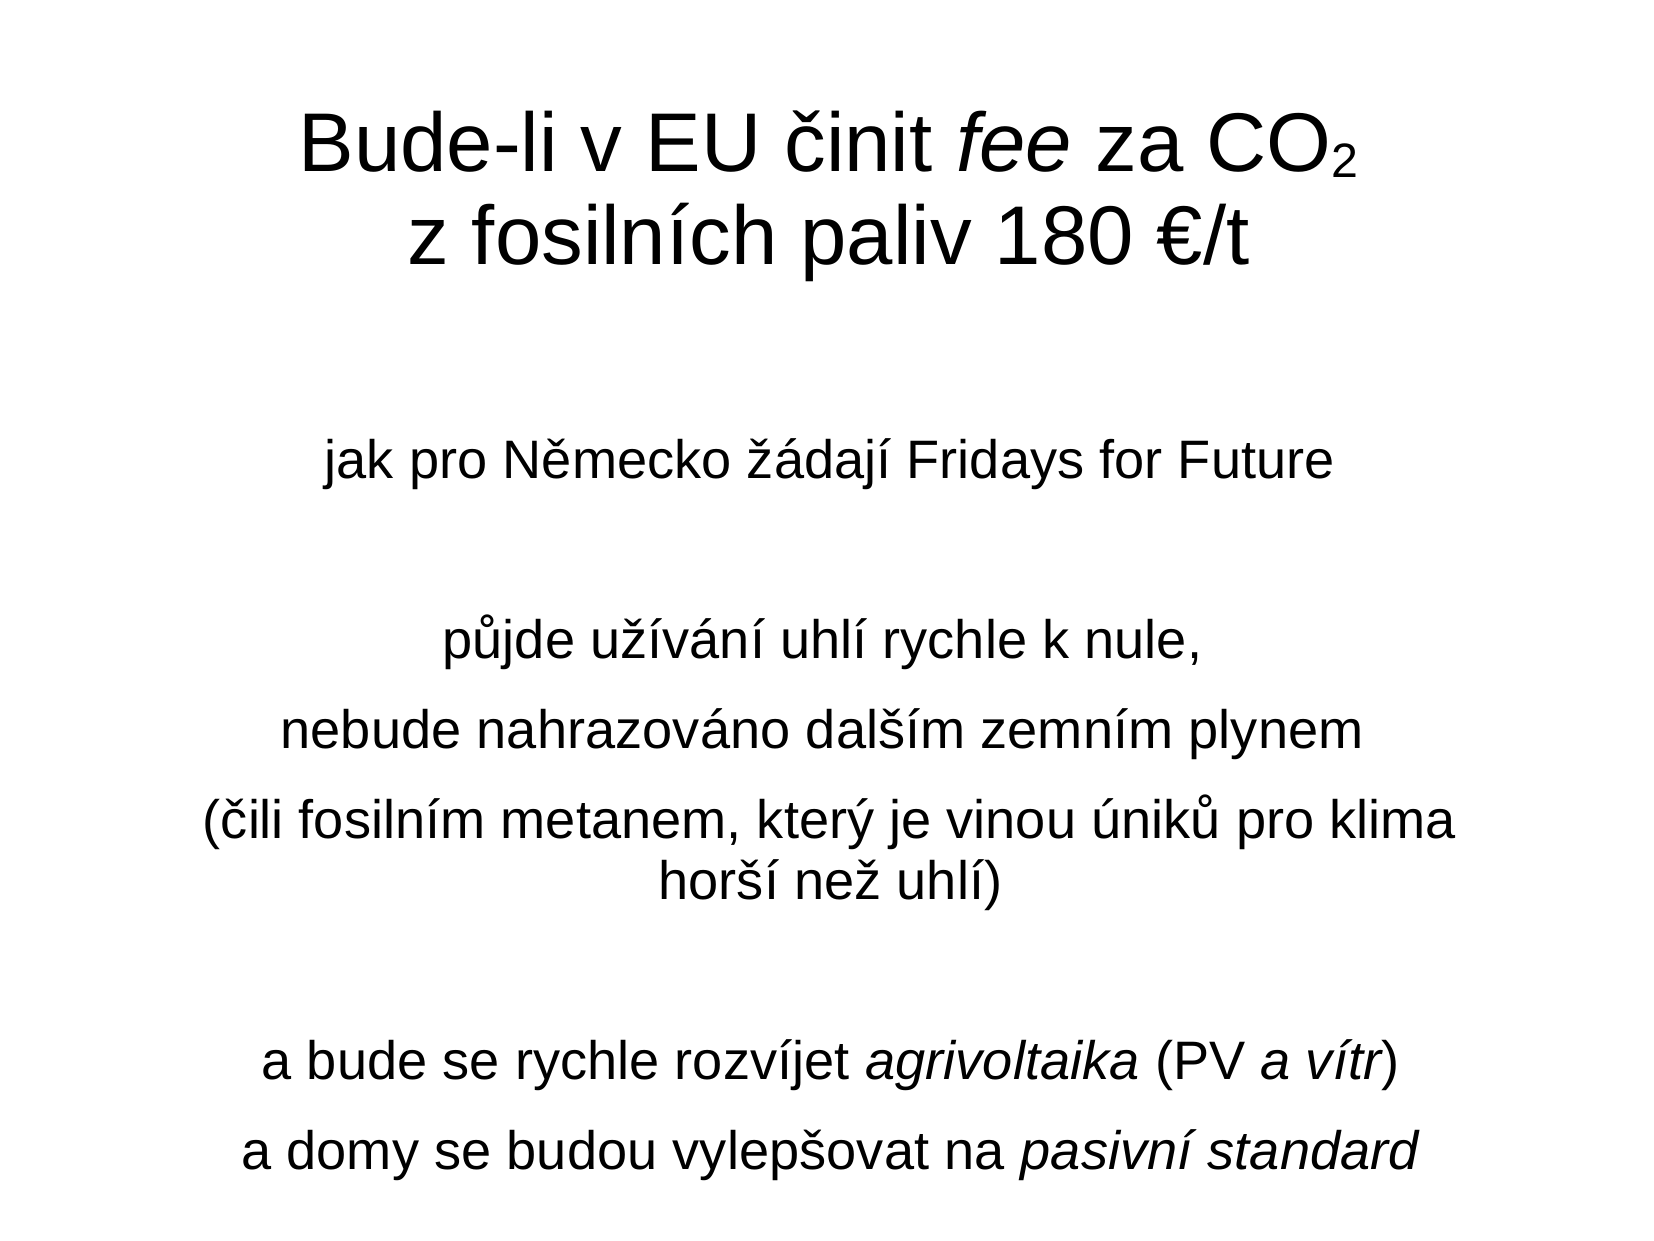

# Bude-li v EU činit fee za CO2 z fosilních paliv 180 €/t
jak pro Německo žádají Fridays for Future
půjde užívání uhlí rychle k nule,
nebude nahrazováno dalším zemním plynem
(čili fosilním metanem, který je vinou úniků pro klima horší než uhlí)
a bude se rychle rozvíjet agrivoltaika (PV a vítr)
a domy se budou vylepšovat na pasivní standard